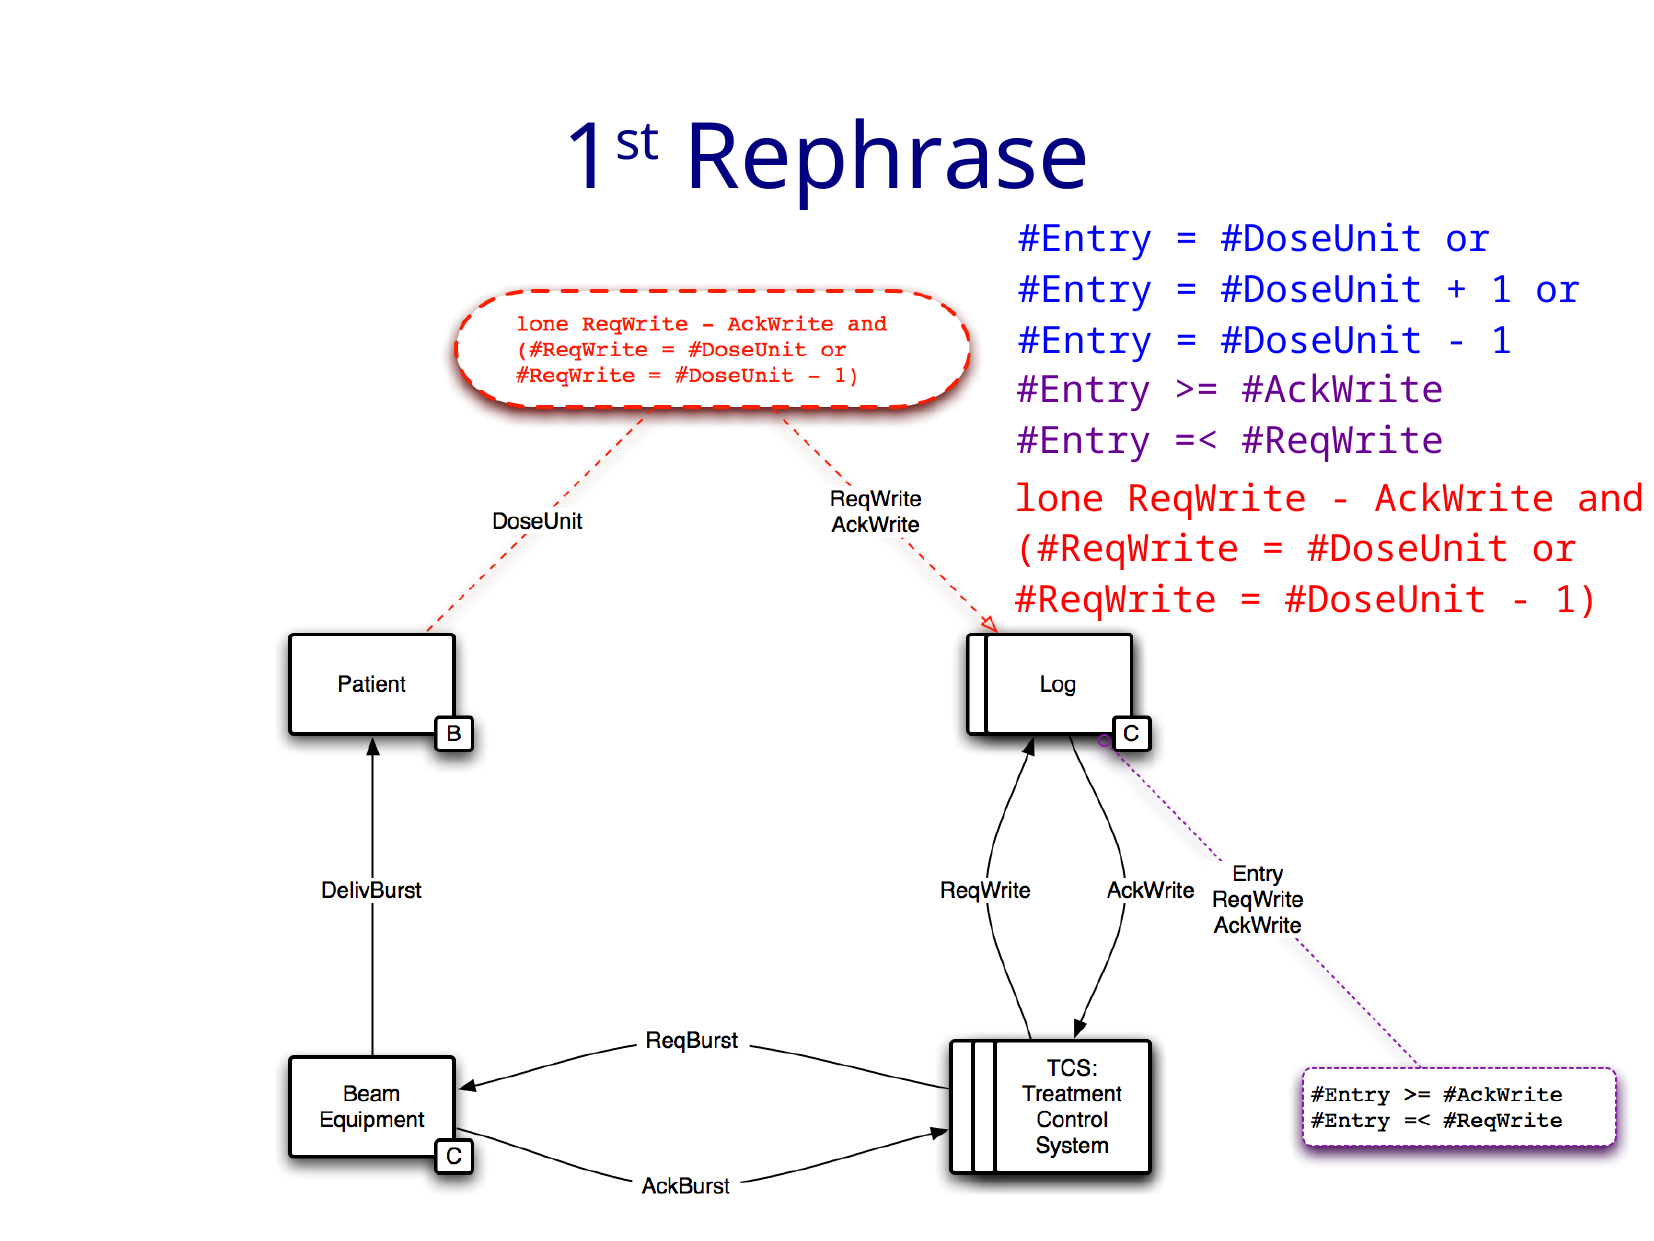

# 1st Rephrase
#Entry = #DoseUnit or
#Entry = #DoseUnit + 1 or
#Entry = #DoseUnit - 1
#Entry >= #AckWrite
#Entry =< #ReqWrite
lone ReqWrite - AckWrite and
(#ReqWrite = #DoseUnit or
#ReqWrite = #DoseUnit - 1)